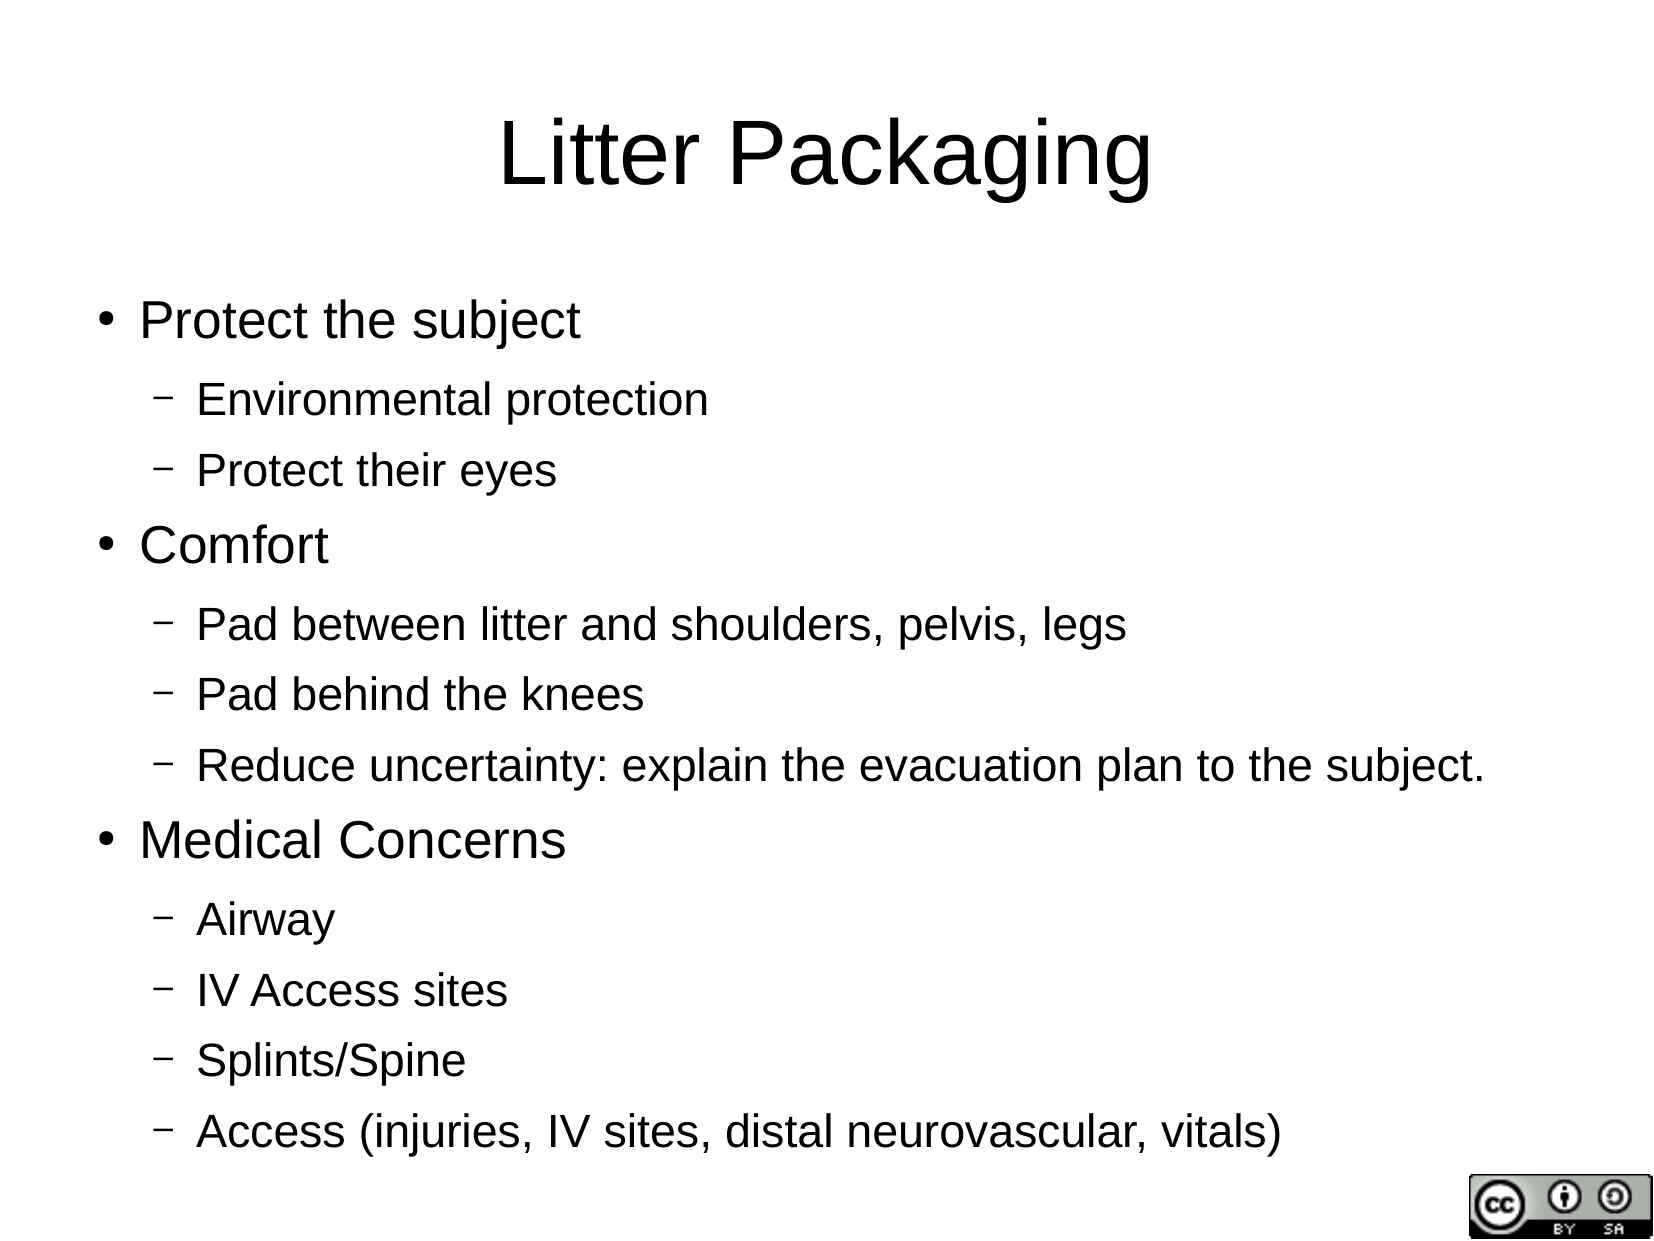

# Litter Packaging
Protect the subject
Environmental protection
Protect their eyes
Comfort
Pad between litter and shoulders, pelvis, legs
Pad behind the knees
Reduce uncertainty: explain the evacuation plan to the subject.
Medical Concerns
Airway
IV Access sites
Splints/Spine
Access (injuries, IV sites, distal neurovascular, vitals)